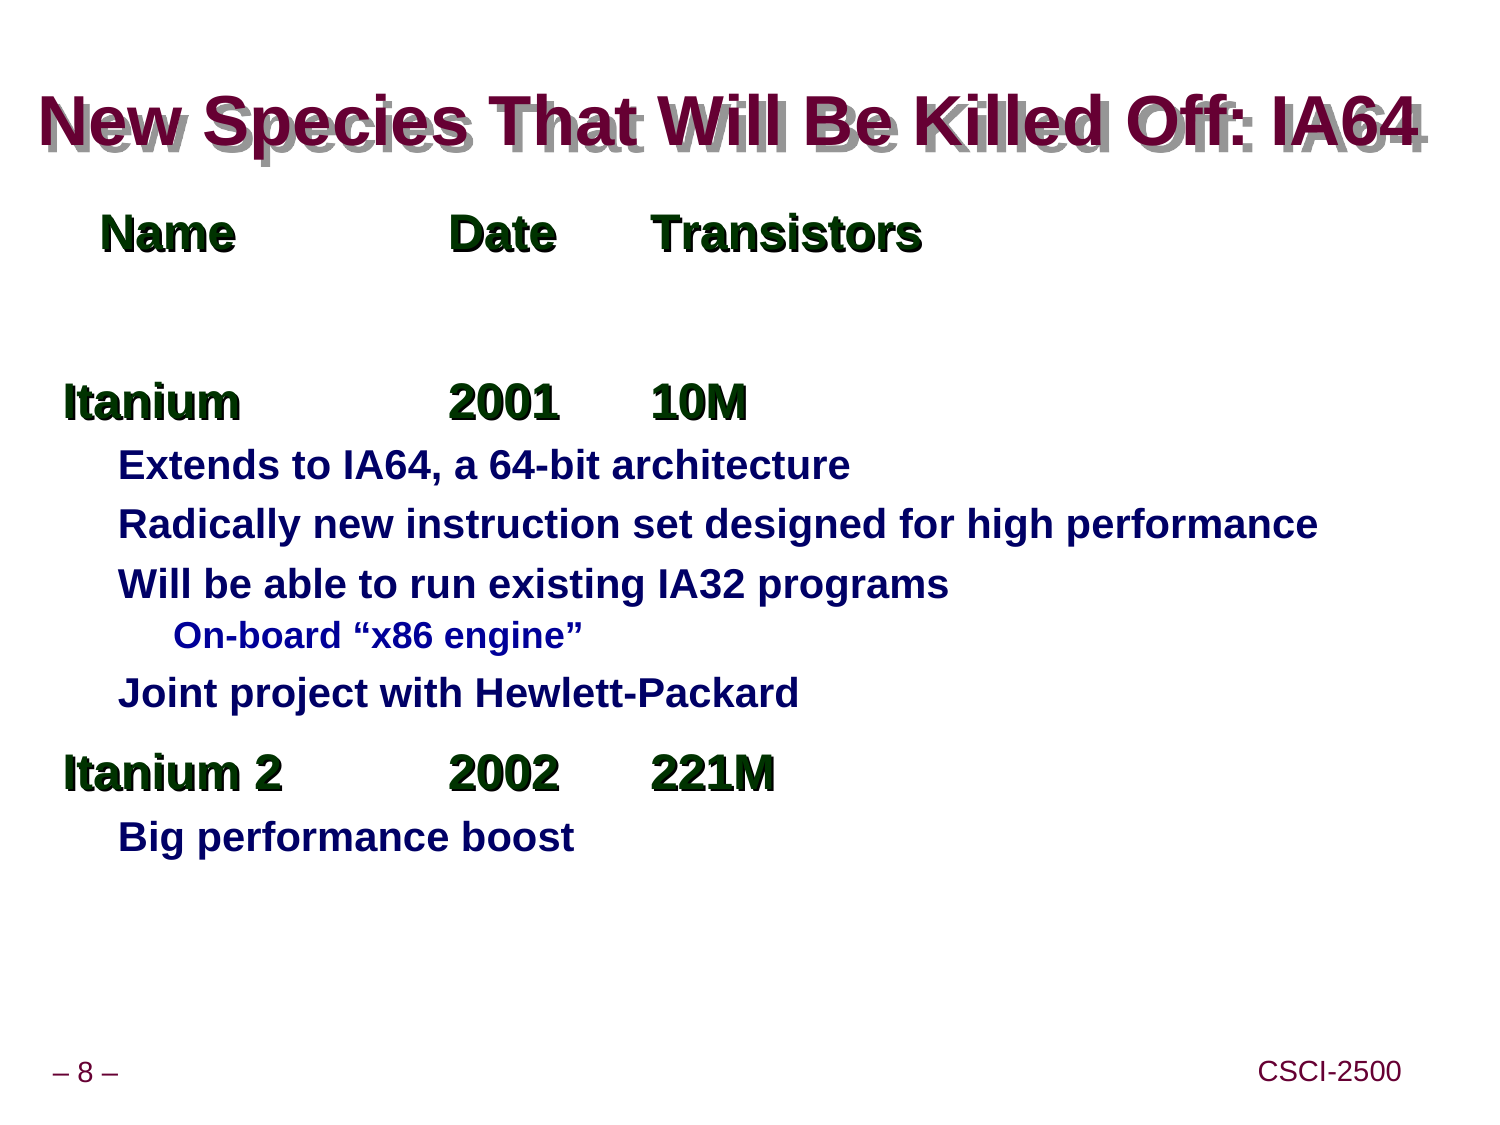

# New Species That Will Be Killed Off: IA64
	Name	Date	Transistors
Itanium	2001	10M
Extends to IA64, a 64-bit architecture
Radically new instruction set designed for high performance
Will be able to run existing IA32 programs
On-board “x86 engine”
Joint project with Hewlett-Packard
Itanium 2	2002	221M
Big performance boost